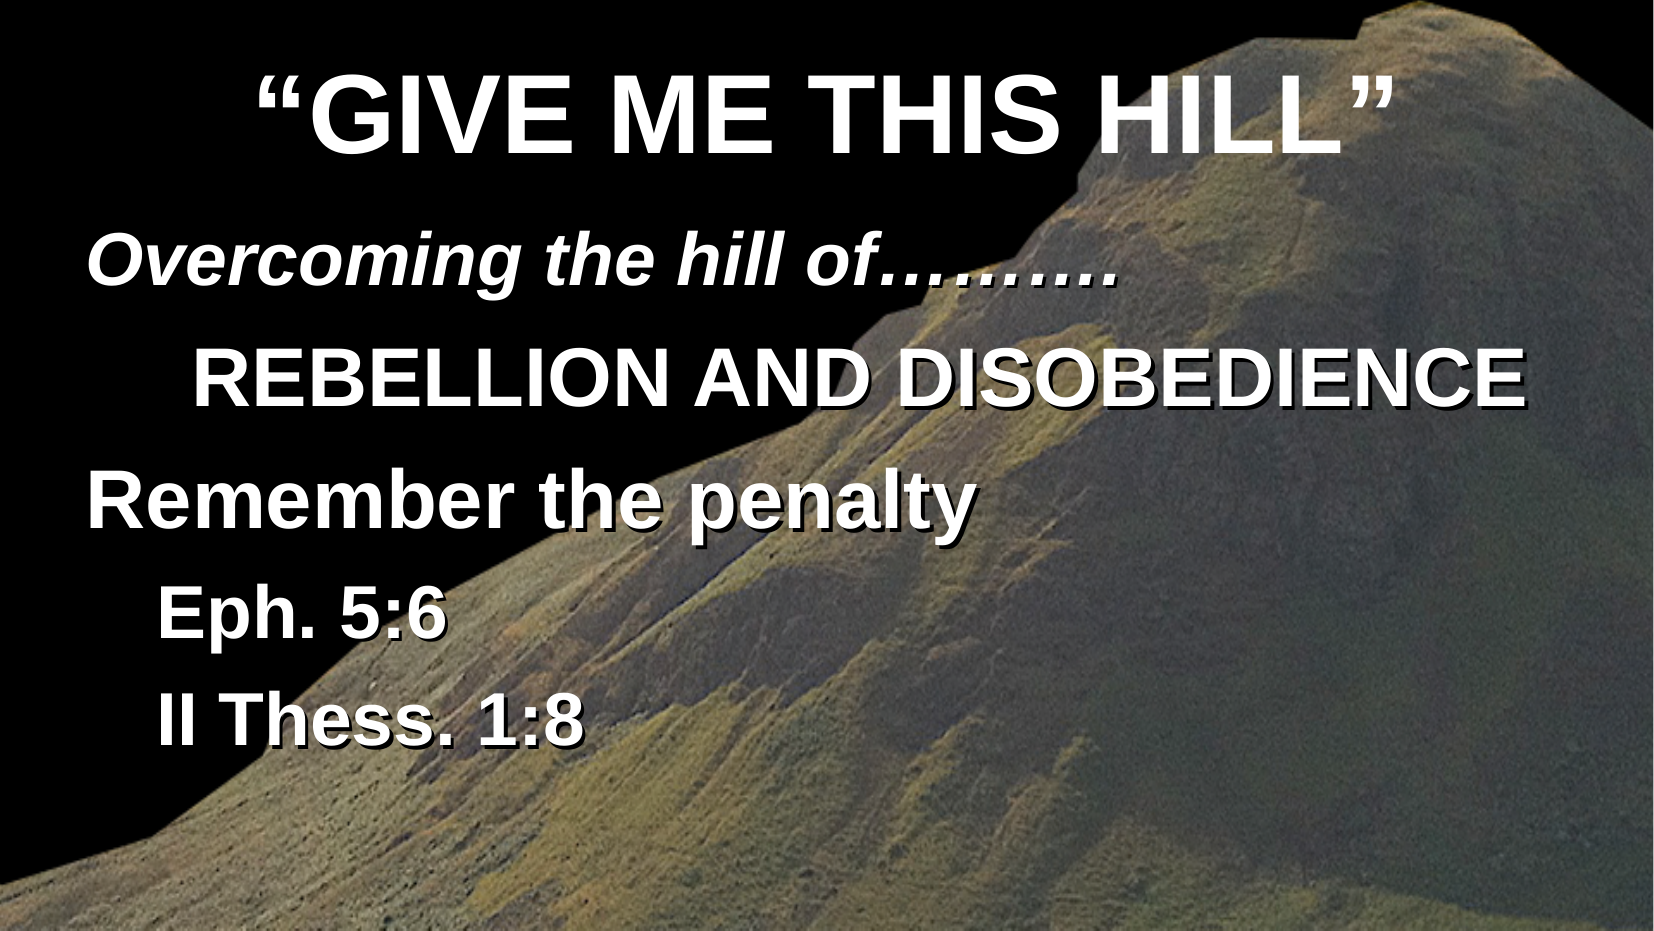

# “GIVE ME THIS HILL”
Overcoming the hill of……….
REBELLION AND DISOBEDIENCE
Remember the penalty
Eph. 5:6
II Thess. 1:8